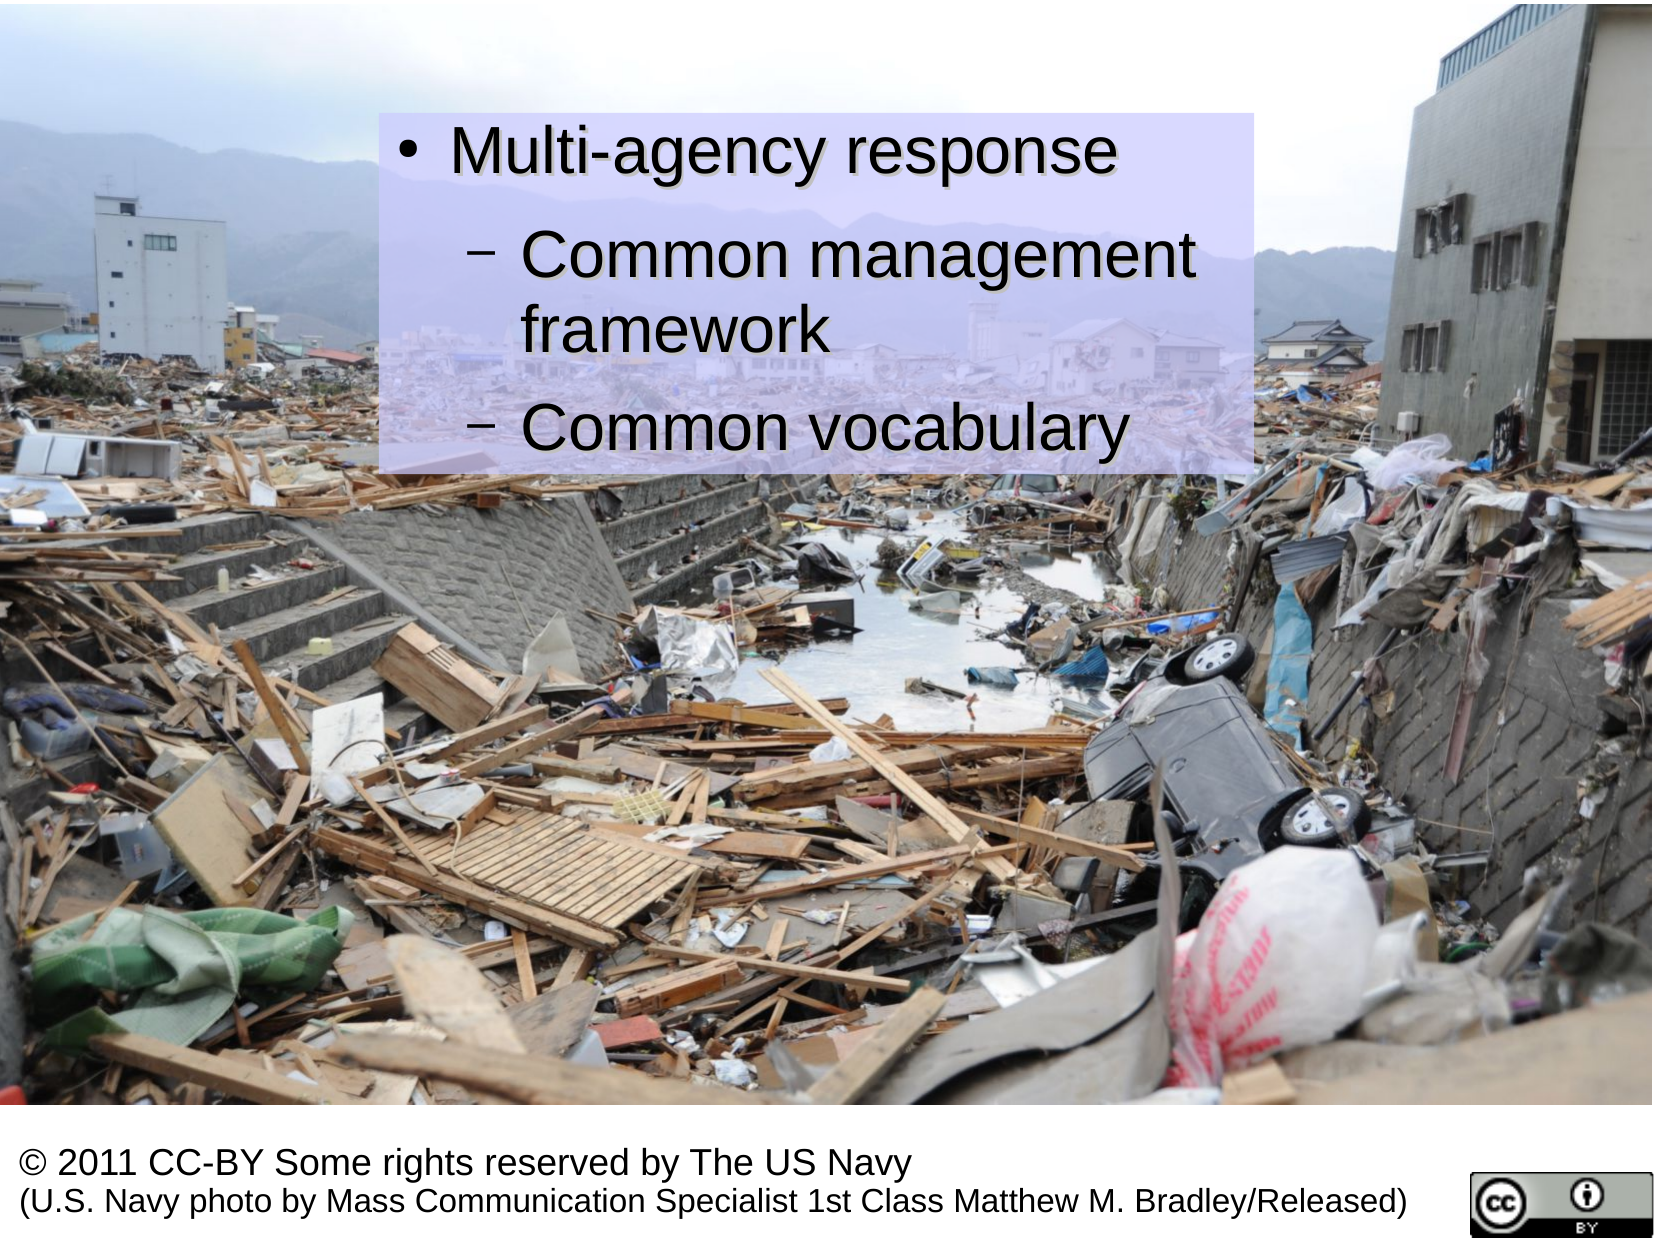

#
Multi-agency response
Common management framework
Common vocabulary
“20130820-FS-LSC-0030”
© 2013 CC-BY Some rights reserved by “”
© 2011 CC-BY Some rights reserved by The US Navy
(U.S. Navy photo by Mass Communication Specialist 1st Class Matthew M. Bradley/Released)